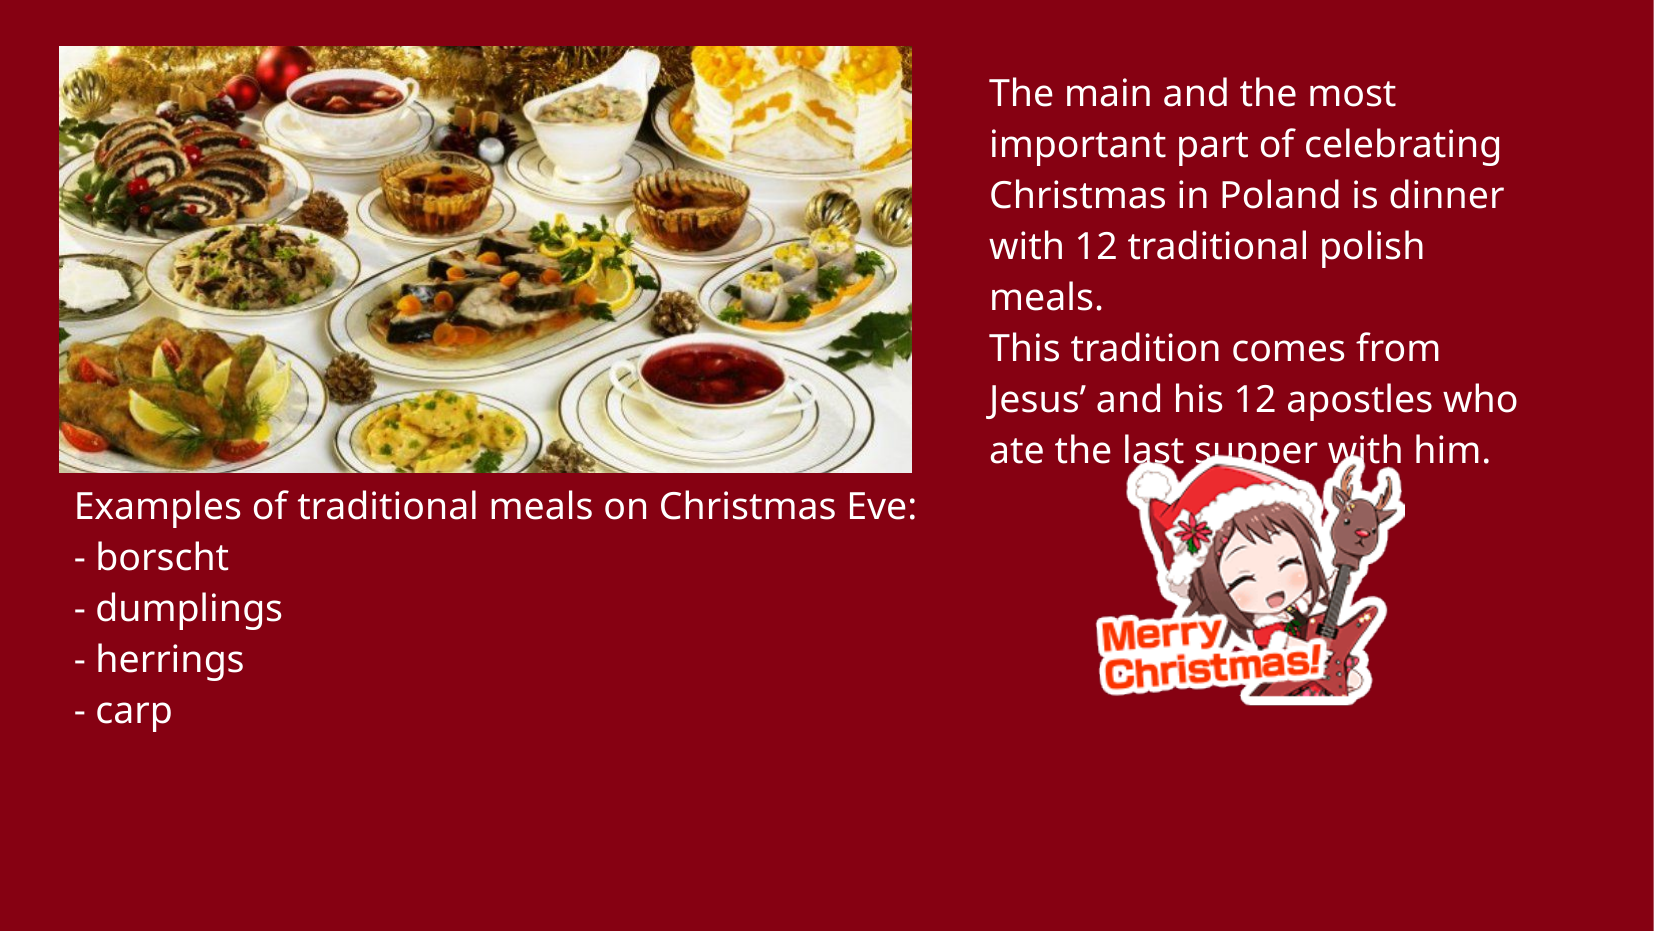

The main and the most important part of celebrating Christmas in Poland is dinner with 12 traditional polish meals.
This tradition comes from Jesus’ and his 12 apostles who ate the last supper with him.
Examples of traditional meals on Christmas Eve:
- borscht
- dumplings
- herrings
- carp